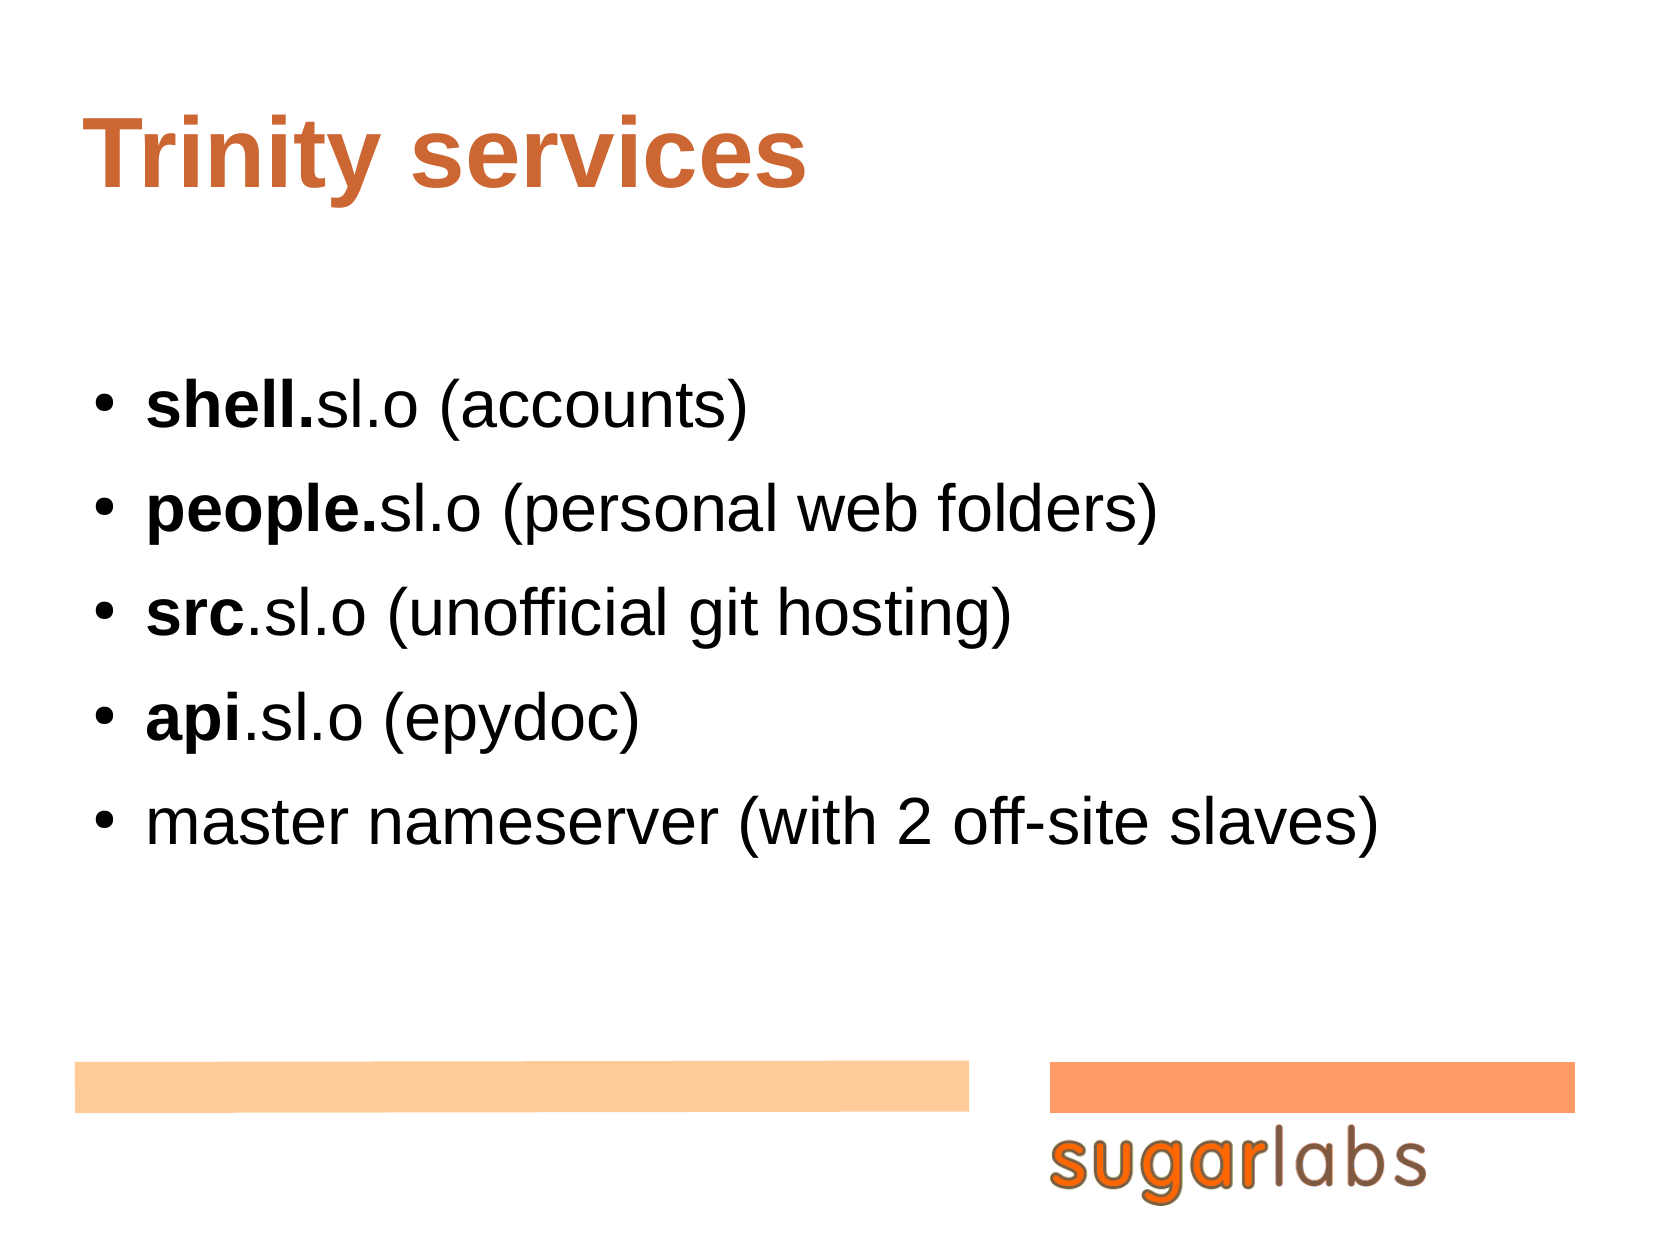

# Trinity services
shell.sl.o (accounts)
people.sl.o (personal web folders)
src.sl.o (unofficial git hosting)
api.sl.o (epydoc)
master nameserver (with 2 off-site slaves)